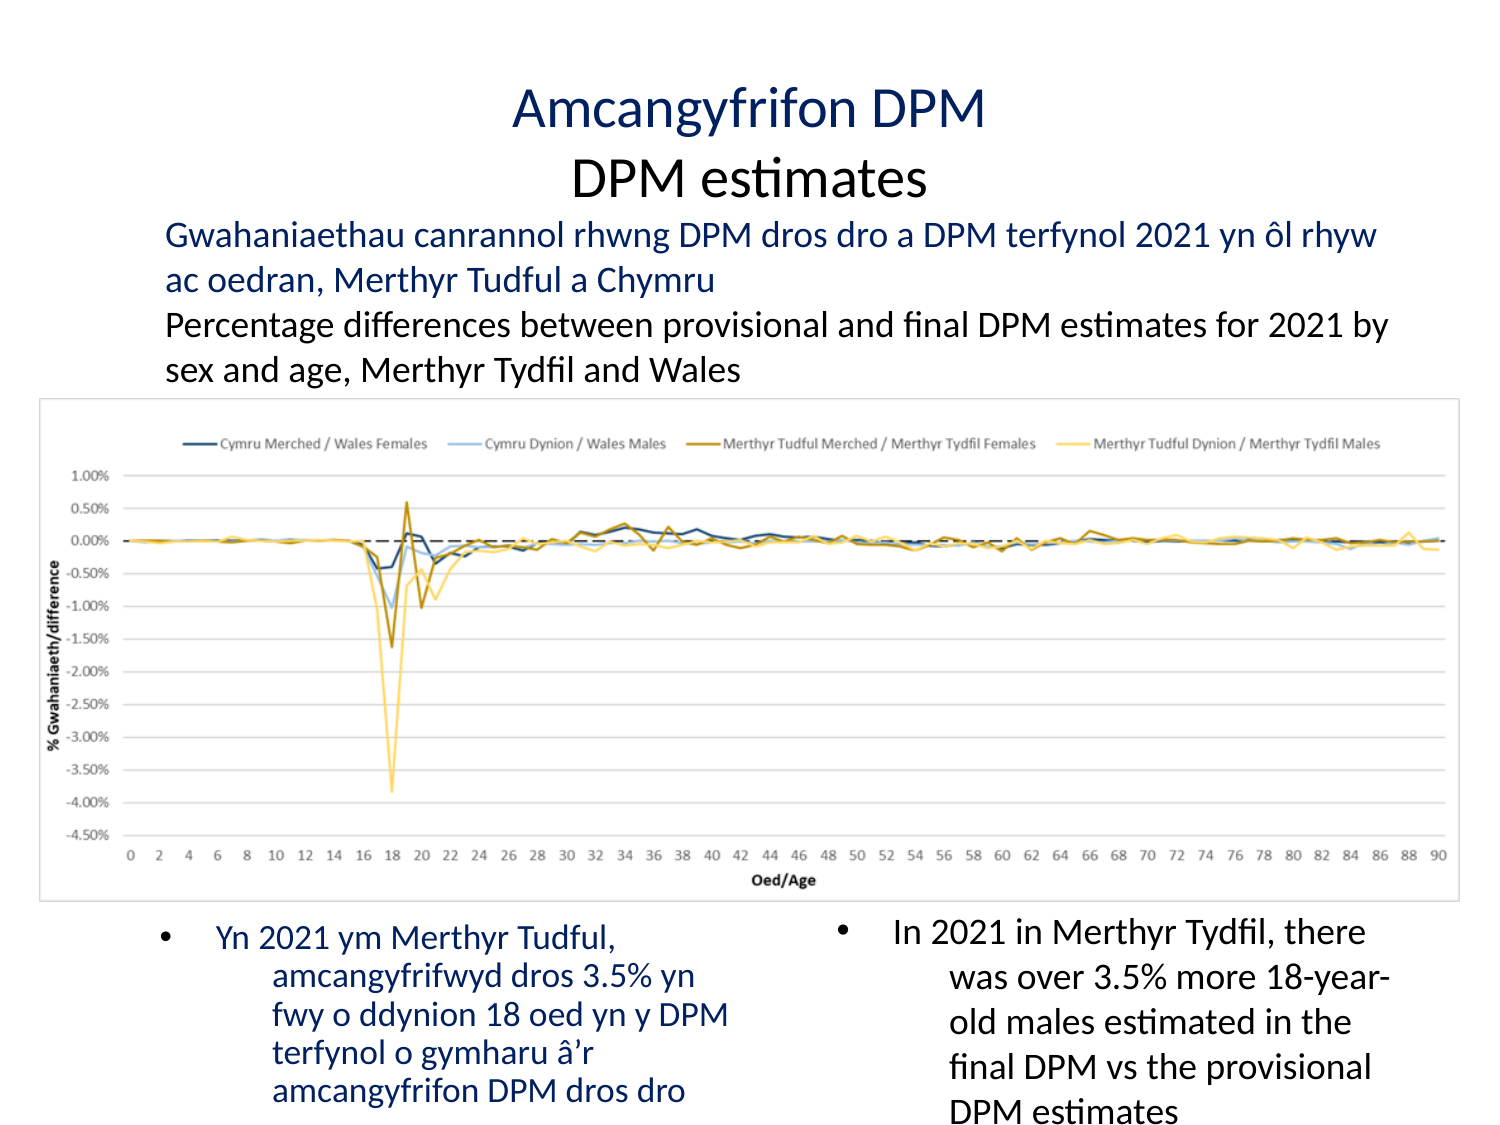

Amcangyfrifon DPM
DPM estimates
Gwahaniaethau canrannol rhwng DPM dros dro a DPM terfynol 2021 yn ôl rhyw ac oedran, Merthyr Tudful a Chymru
Percentage differences between provisional and final DPM estimates for 2021 by sex and age, Merthyr Tydfil and Wales
# In 2021 in Merthyr Tydfil, there was over 3.5% more 18-year-old males estimated in the final DPM vs the provisional DPM estimates
Yn 2021 ym Merthyr Tudful, amcangyfrifwyd dros 3.5% yn fwy o ddynion 18 oed yn y DPM terfynol o gymharu â’r amcangyfrifon DPM dros dro